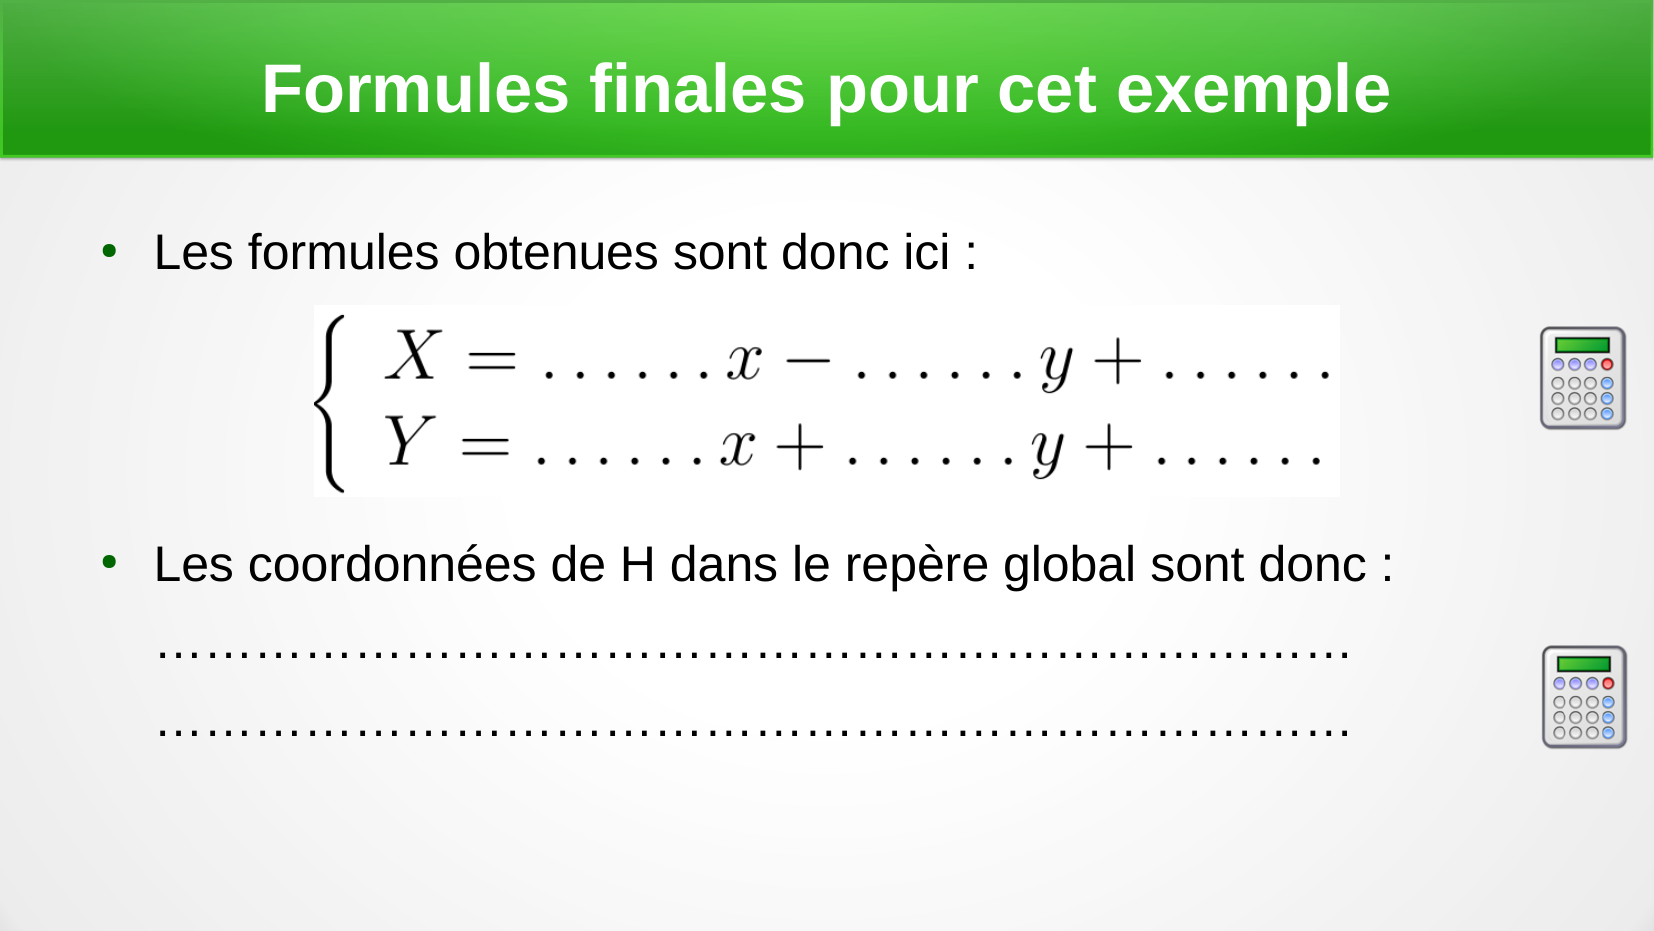

# Formules finales pour cet exemple
Les formules obtenues sont donc ici :
Les coordonnées de H dans le repère global sont donc :
………………………………………………………………
………………………………………………………………